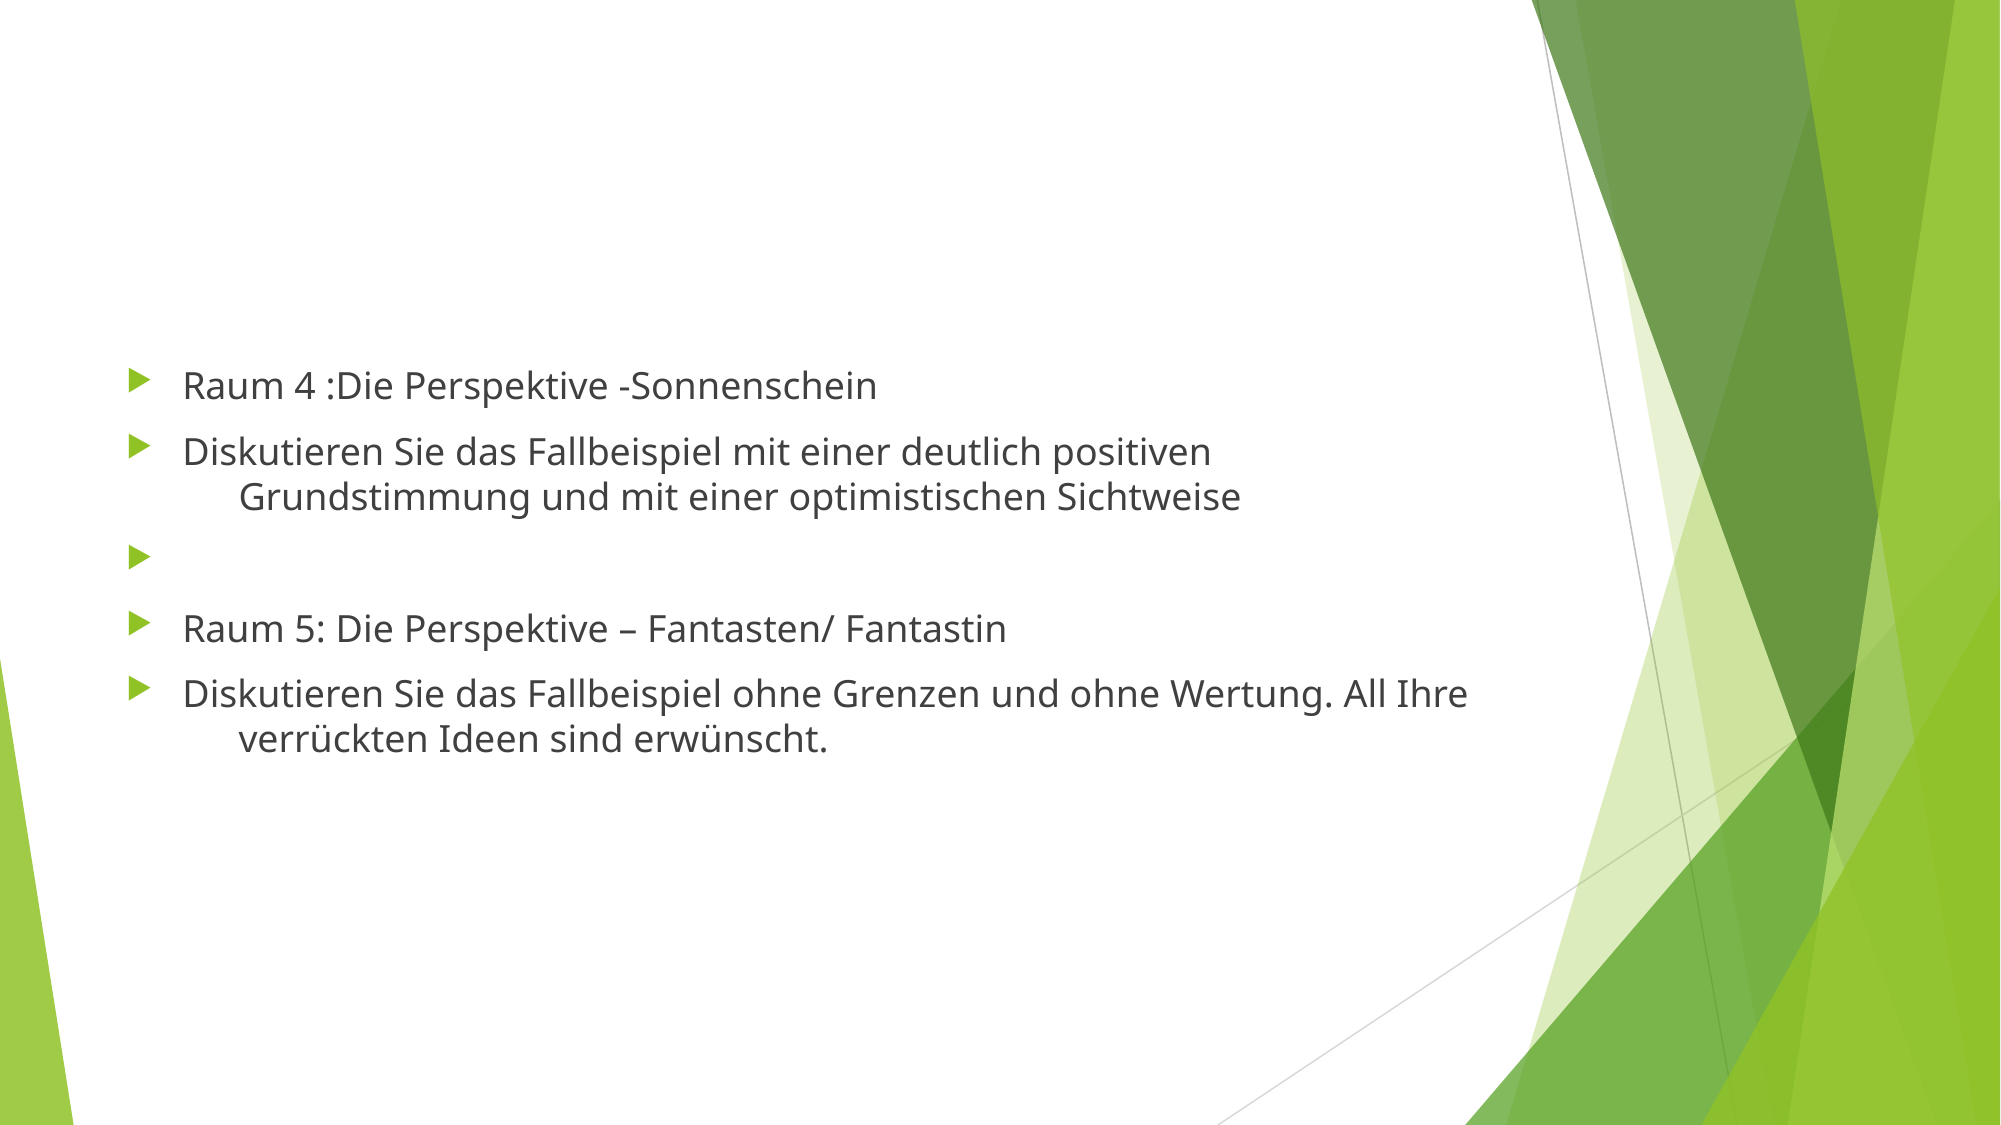

#
Raum 4 :Die Perspektive -Sonnenschein
Diskutieren Sie das Fallbeispiel mit einer deutlich positiven Grundstimmung und mit einer optimistischen Sichtweise
Raum 5: Die Perspektive – Fantasten/ Fantastin
Diskutieren Sie das Fallbeispiel ohne Grenzen und ohne Wertung. All Ihre verrückten Ideen sind erwünscht.